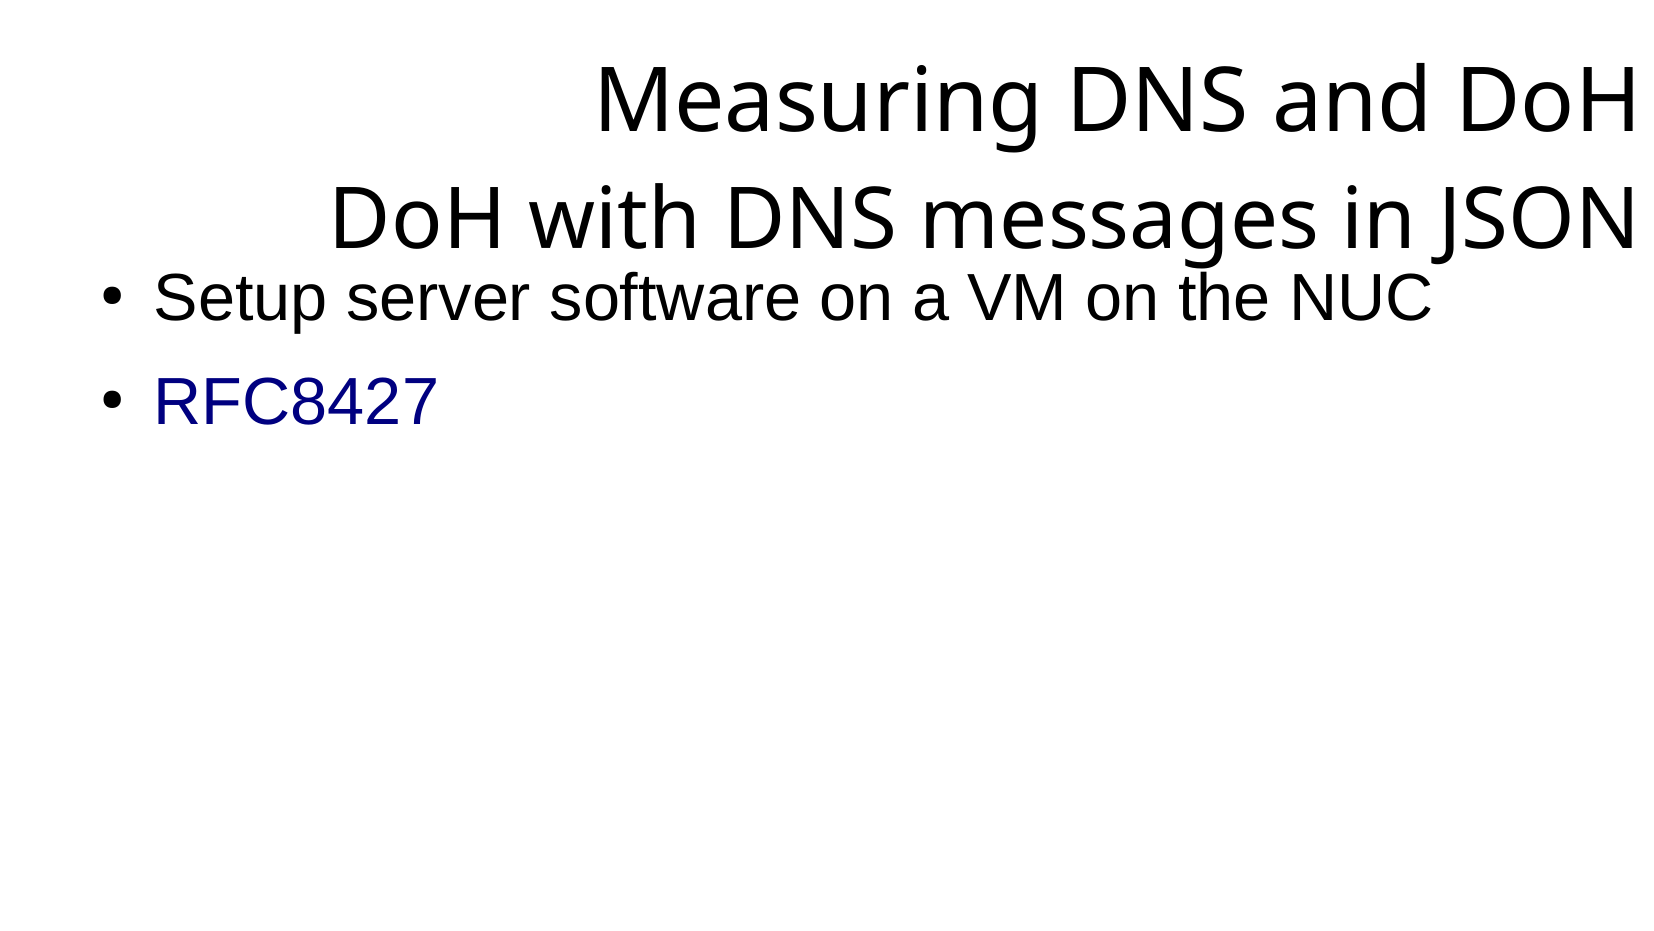

# Measuring DNS and DoH DoH with DNS messages in JSON
Setup server software on a VM on the NUC
RFC8427